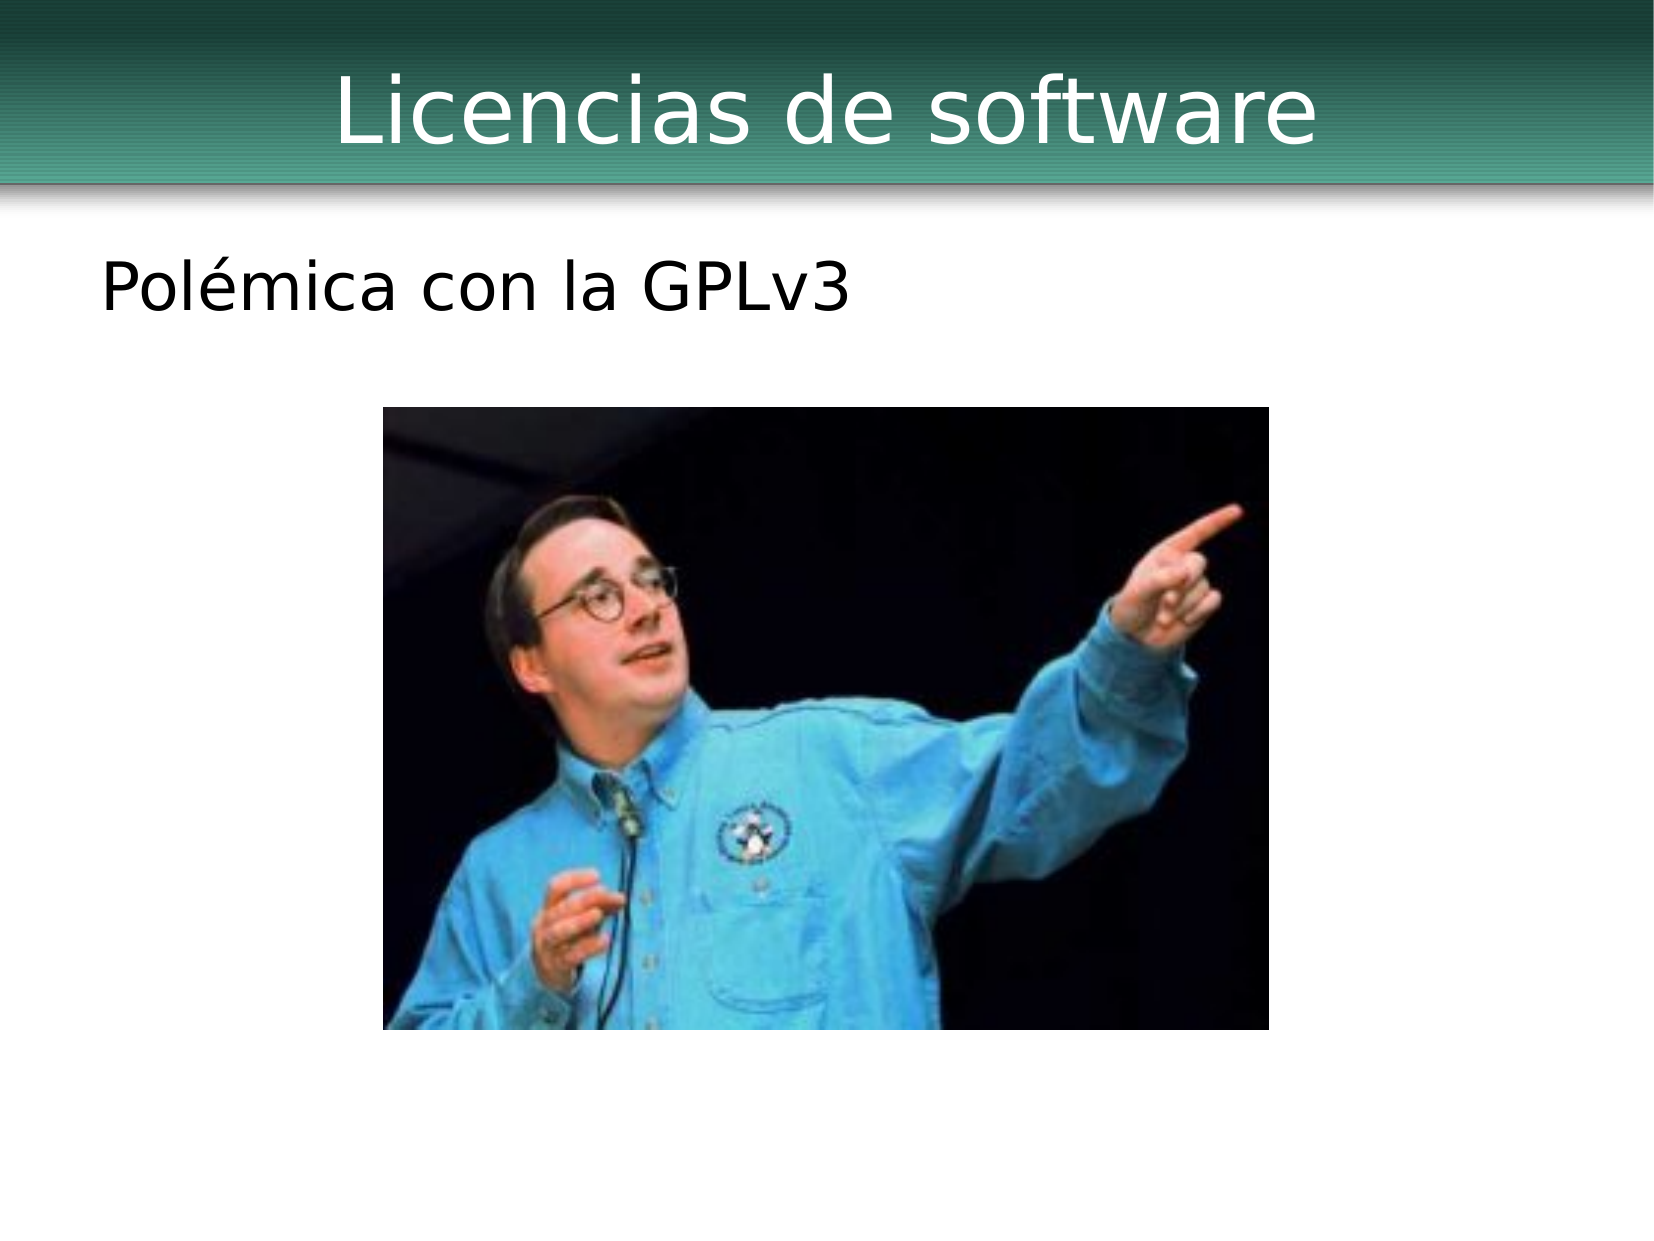

# Licencias de software
Polémica con la GPLv3